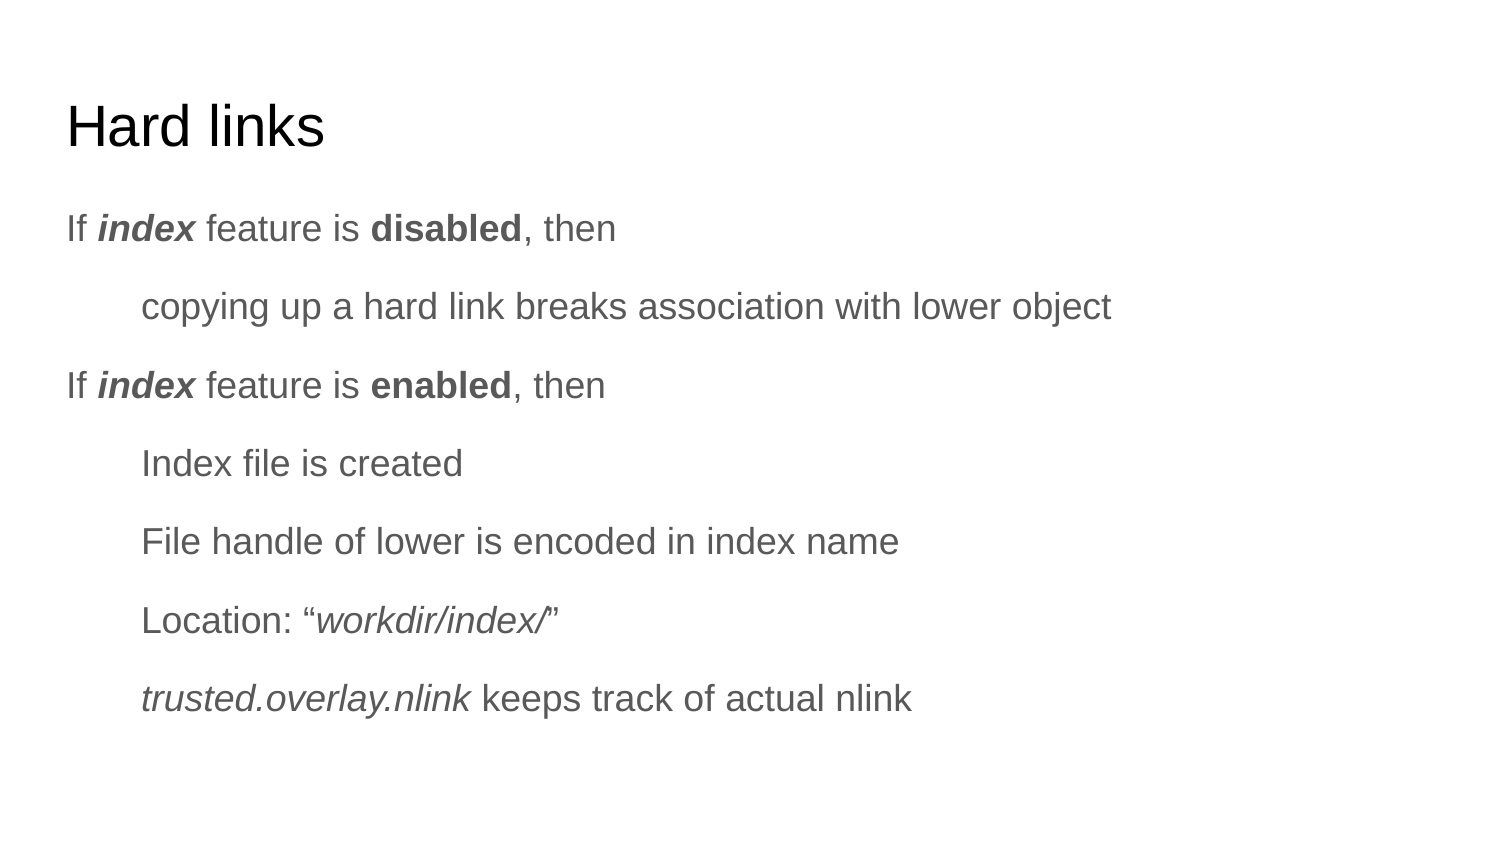

# Hard links
If index feature is disabled, then
copying up a hard link breaks association with lower object
If index feature is enabled, then
	Index file is created
File handle of lower is encoded in index name
Location: “workdir/index/”
trusted.overlay.nlink keeps track of actual nlink